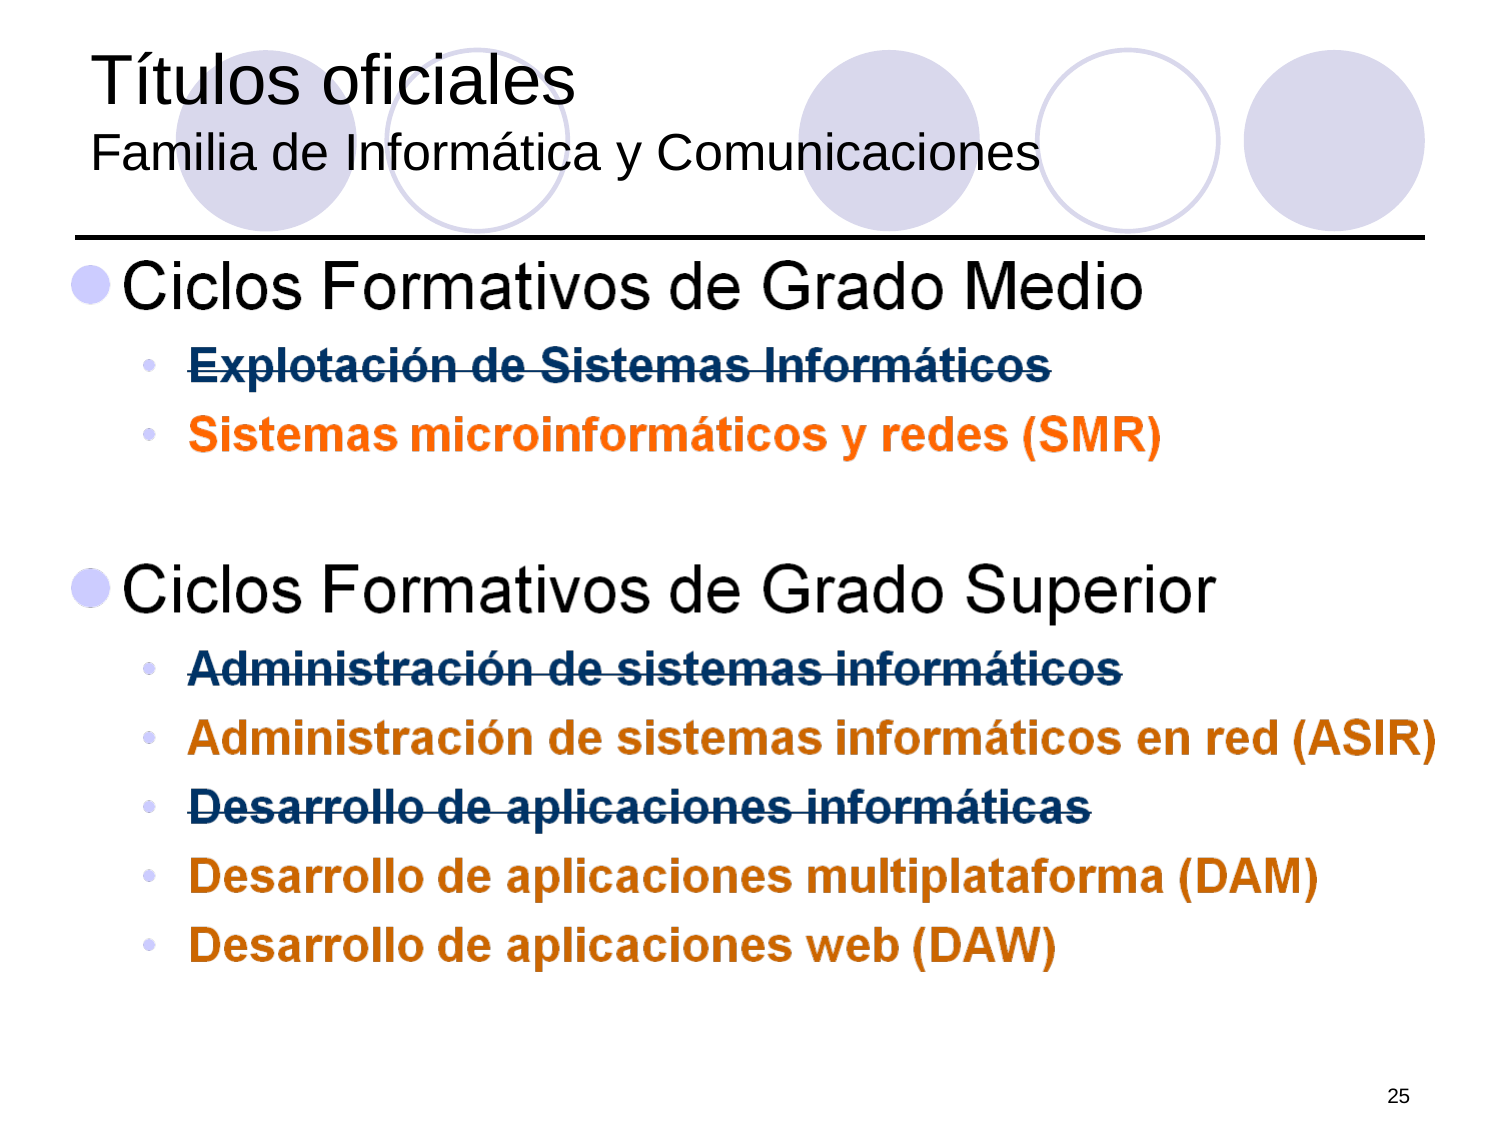

# Títulos oficiales Familia de Informática y Comunicaciones